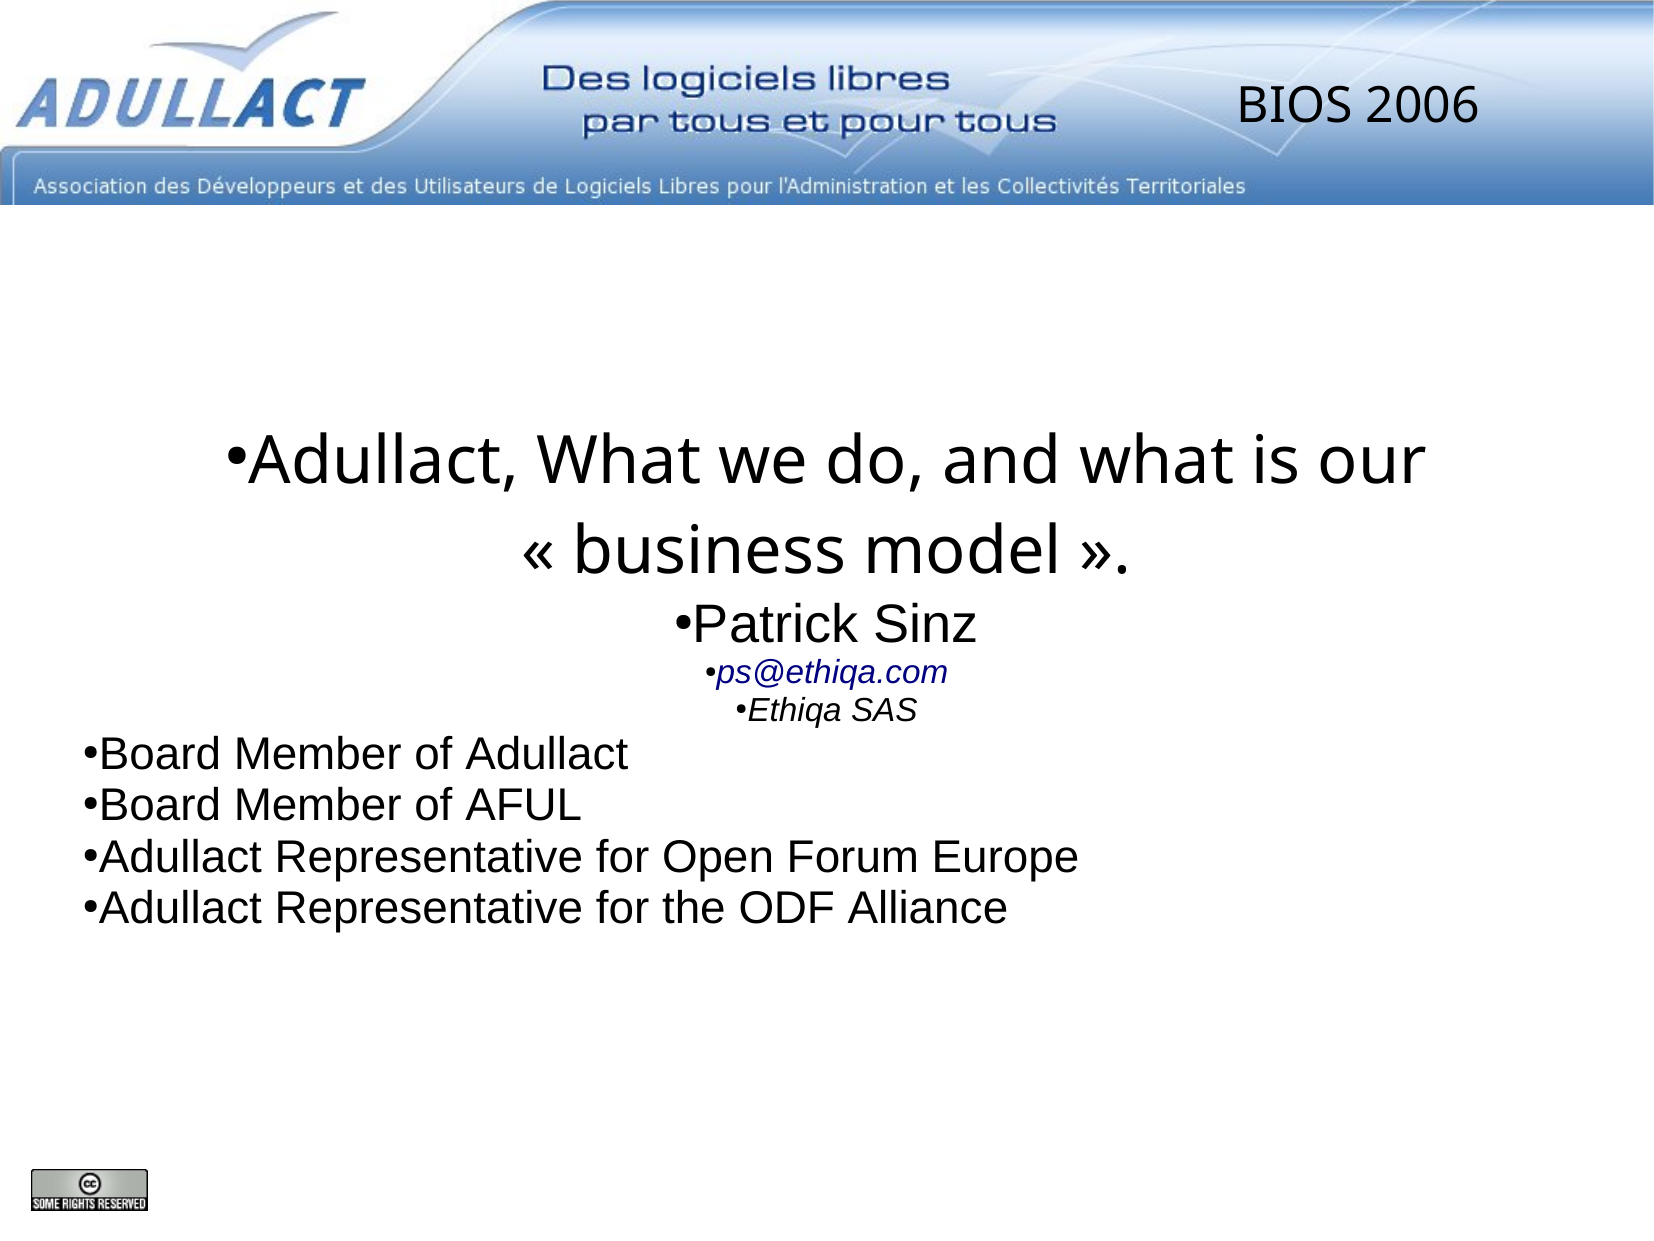

# BIOS 2006
Adullact, What we do, and what is our « business model ».
Patrick Sinz
ps@ethiqa.com
Ethiqa SAS
Board Member of Adullact
Board Member of AFUL
Adullact Representative for Open Forum Europe
Adullact Representative for the ODF Alliance